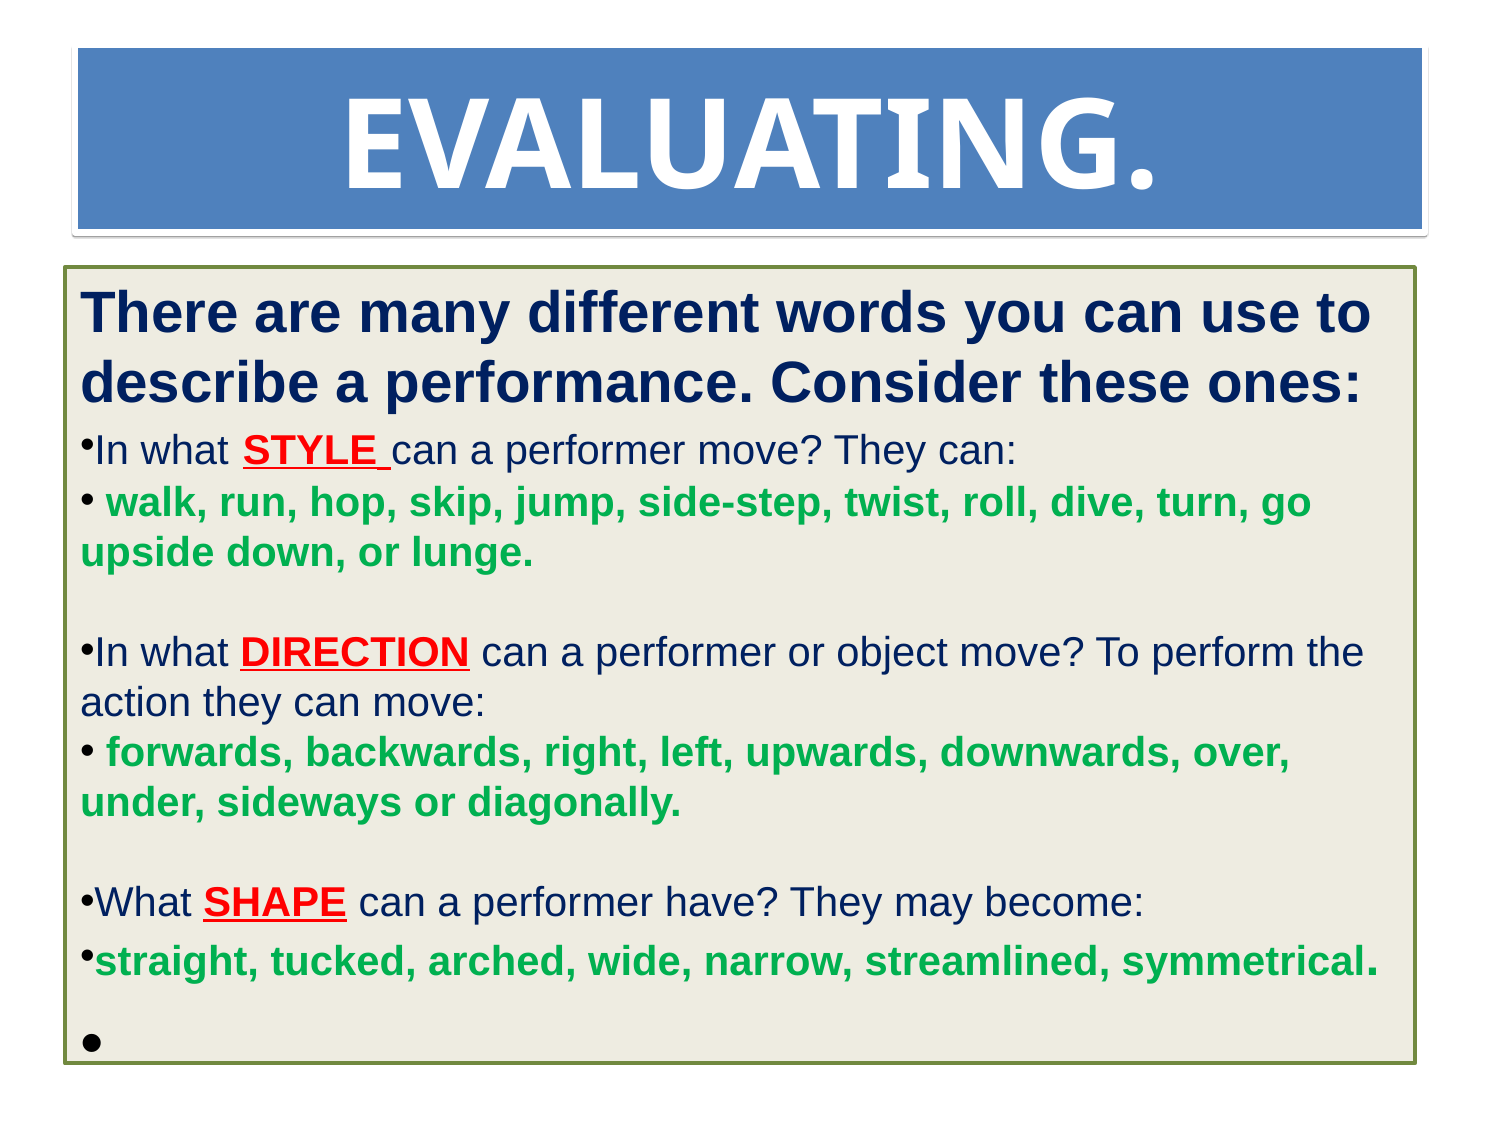

# EVALUATING.
There are many different words you can use to describe a performance. Consider these ones:
In what STYLE can a performer move? They can:
 walk, run, hop, skip, jump, side-step, twist, roll, dive, turn, go upside down, or lunge.
In what DIRECTION can a performer or object move? To perform the action they can move:
 forwards, backwards, right, left, upwards, downwards, over, under, sideways or diagonally.
What SHAPE can a performer have? They may become:
straight, tucked, arched, wide, narrow, streamlined, symmetrical.